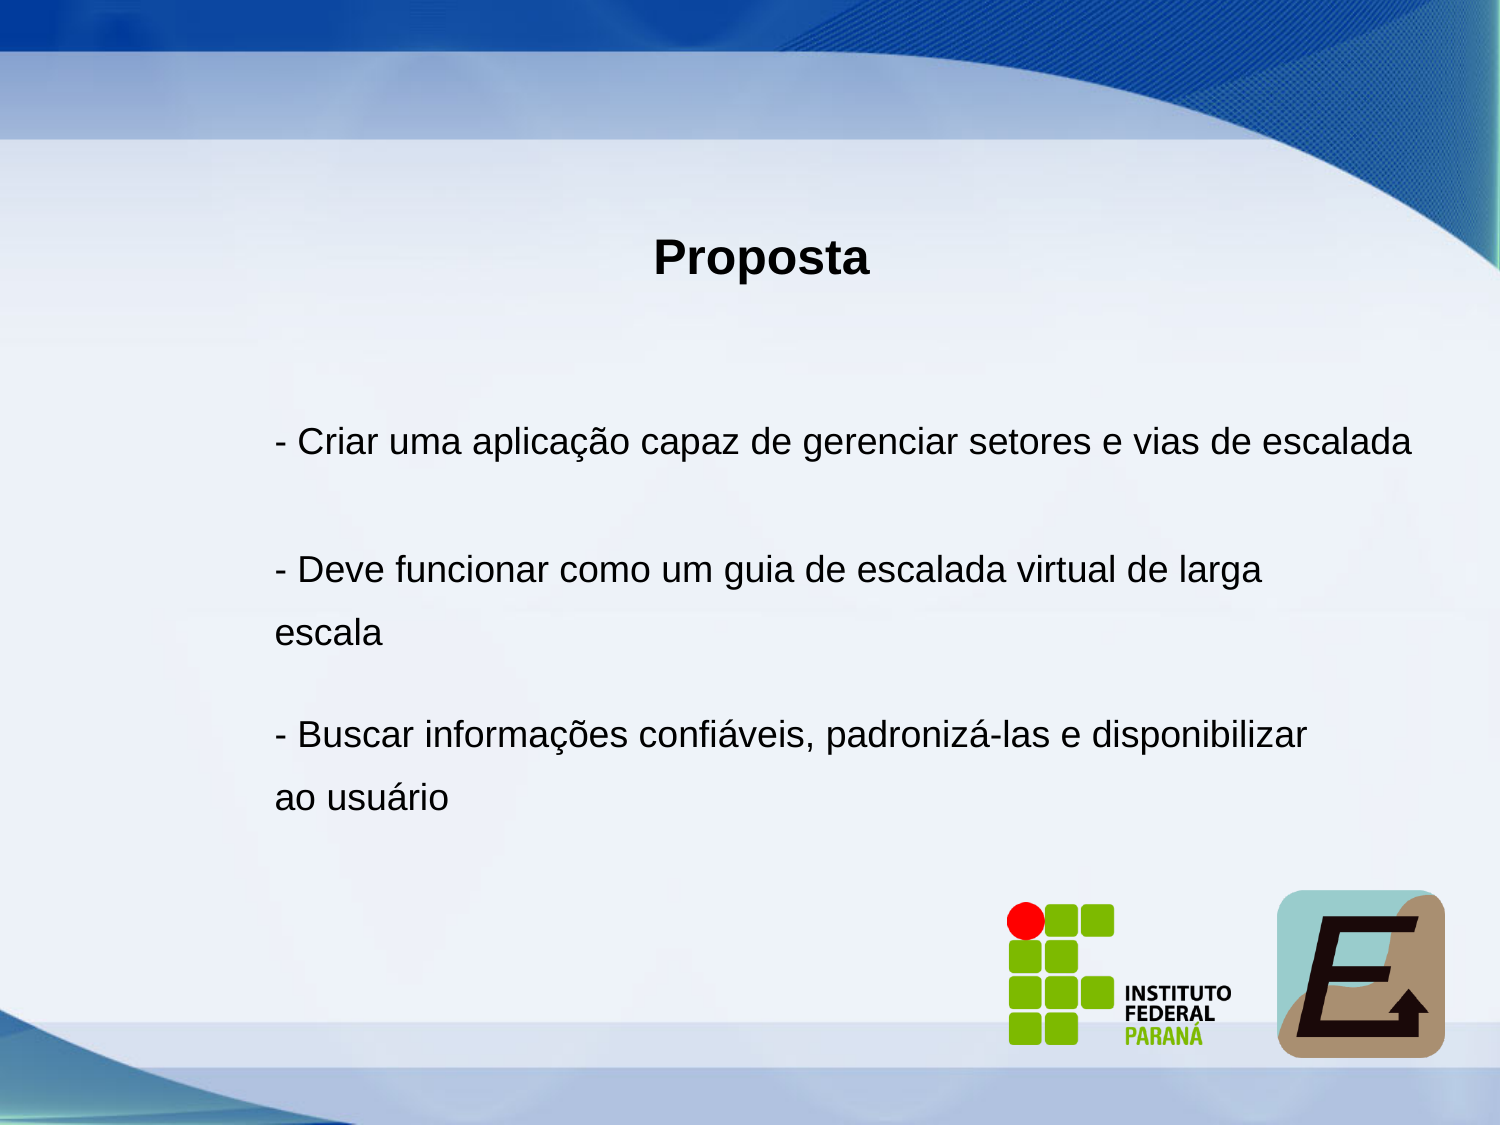

Proposta
- Criar uma aplicação capaz de gerenciar setores e vias de escalada
- Deve funcionar como um guia de escalada virtual de larga escala
- Buscar informações confiáveis, padronizá-las e disponibilizar ao usuário